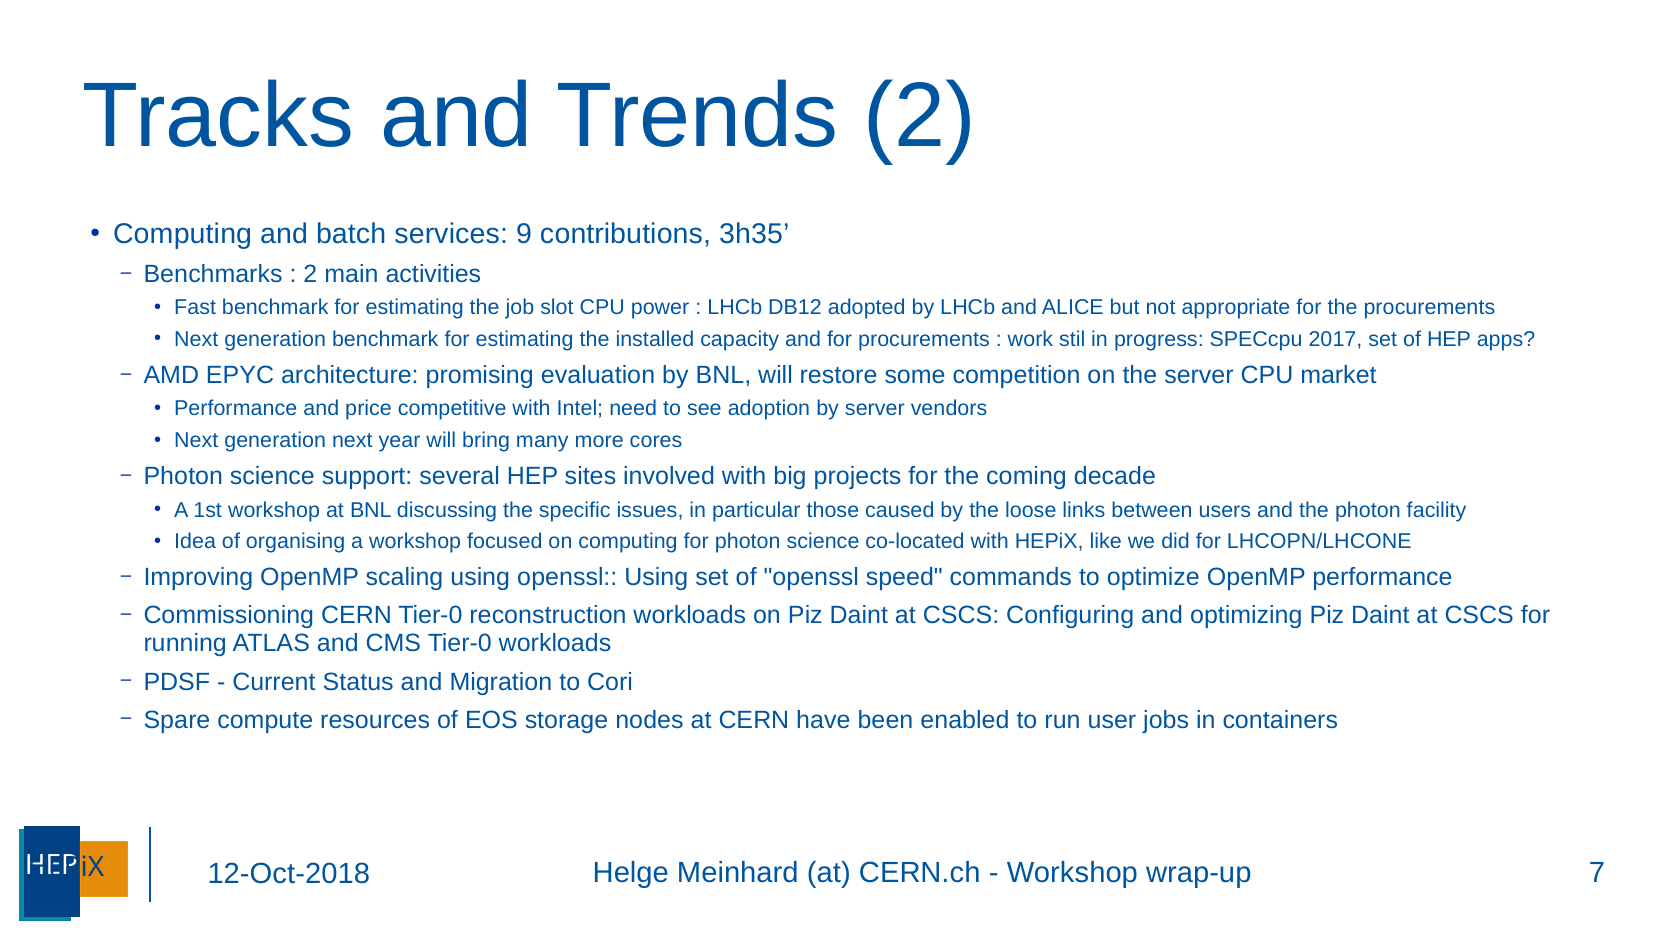

# Tracks and Trends (2)
Computing and batch services: 9 contributions, 3h35’
Benchmarks : 2 main activities
Fast benchmark for estimating the job slot CPU power : LHCb DB12 adopted by LHCb and ALICE but not appropriate for the procurements
Next generation benchmark for estimating the installed capacity and for procurements : work stil in progress: SPECcpu 2017, set of HEP apps?
AMD EPYC architecture: promising evaluation by BNL, will restore some competition on the server CPU market
Performance and price competitive with Intel; need to see adoption by server vendors
Next generation next year will bring many more cores
Photon science support: several HEP sites involved with big projects for the coming decade
A 1st workshop at BNL discussing the specific issues, in particular those caused by the loose links between users and the photon facility
Idea of organising a workshop focused on computing for photon science co-located with HEPiX, like we did for LHCOPN/LHCONE
Improving OpenMP scaling using openssl:: Using set of "openssl speed" commands to optimize OpenMP performance
Commissioning CERN Tier-0 reconstruction workloads on Piz Daint at CSCS: Configuring and optimizing Piz Daint at CSCS for running ATLAS and CMS Tier-0 workloads
PDSF - Current Status and Migration to Cori
Spare compute resources of EOS storage nodes at CERN have been enabled to run user jobs in containers
Helge Meinhard (at) CERN.ch - Workshop wrap-up
7
12-Oct-2018